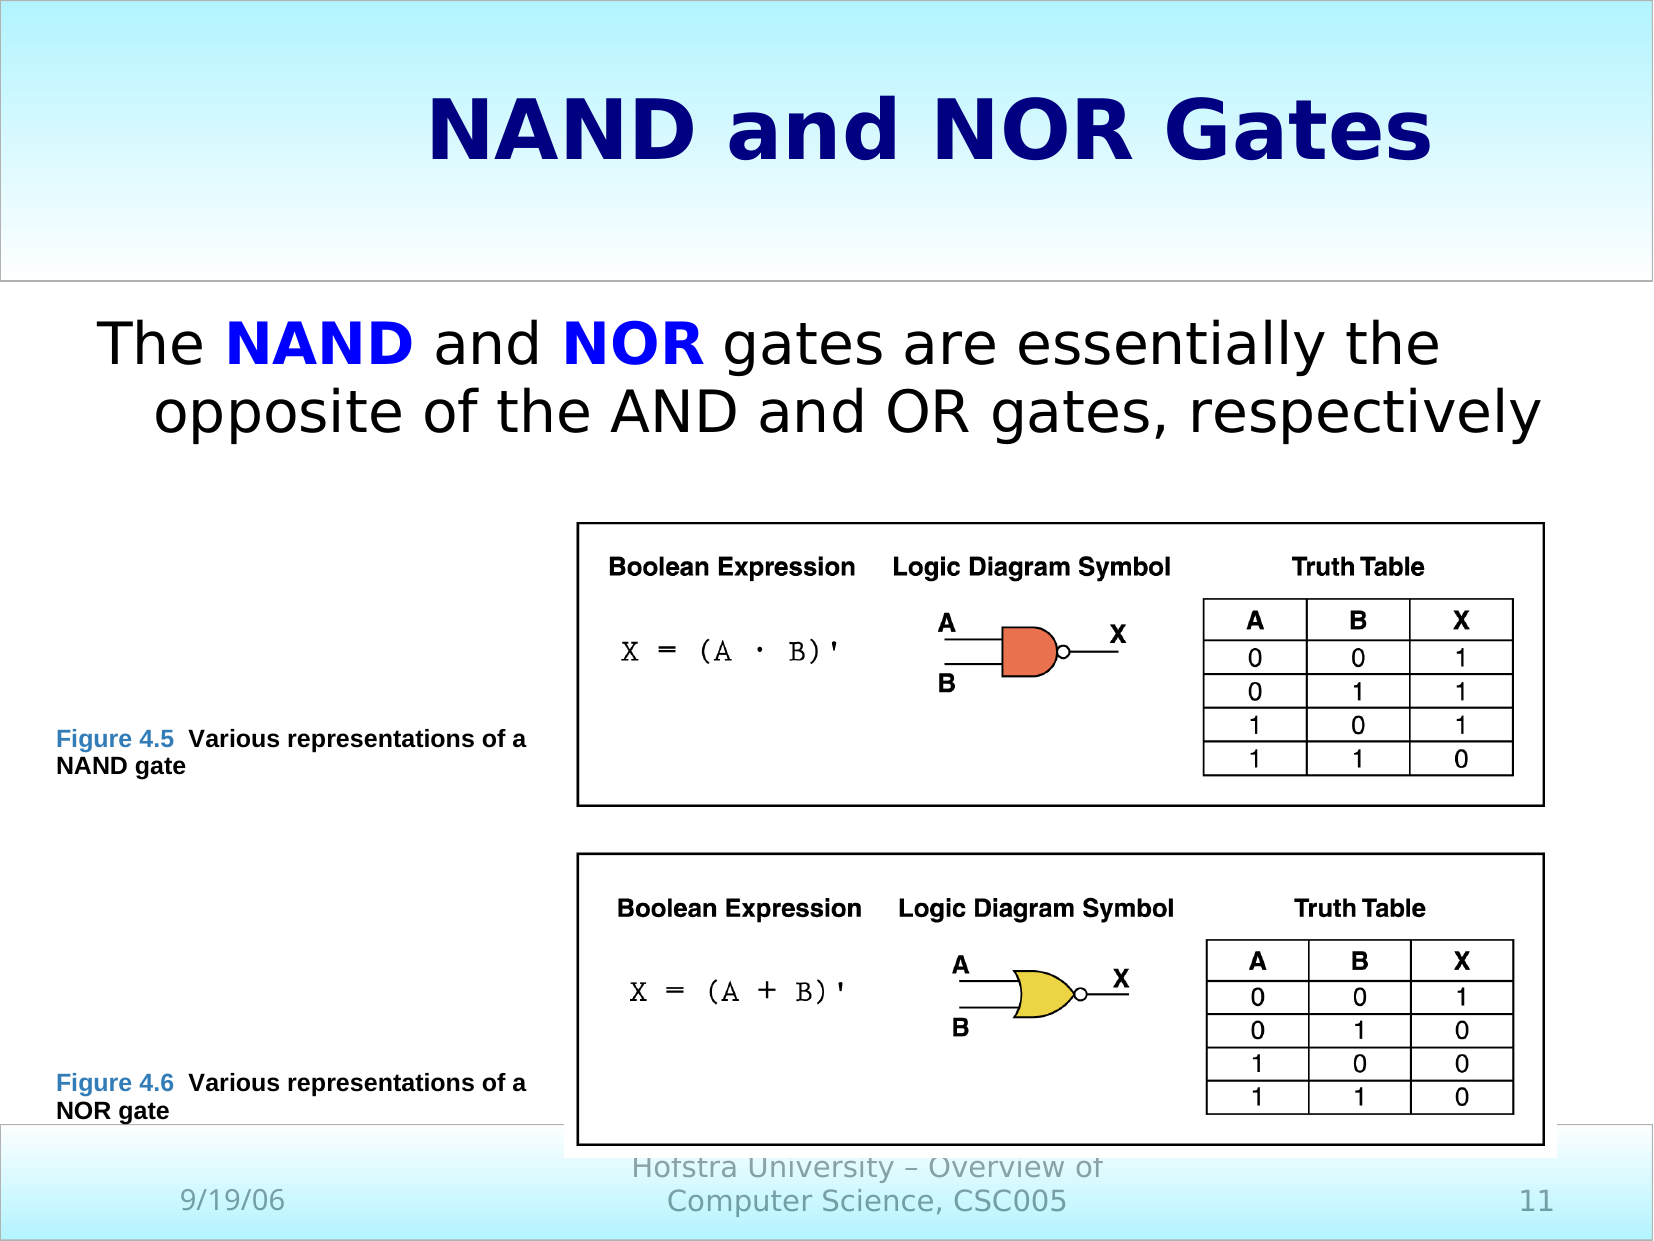

# NAND and NOR Gates
The NAND and NOR gates are essentially the opposite of the AND and OR gates, respectively
Figure 4.5 Various representations of a NAND gate
Figure 4.6 Various representations of a NOR gate
09/27/06
11